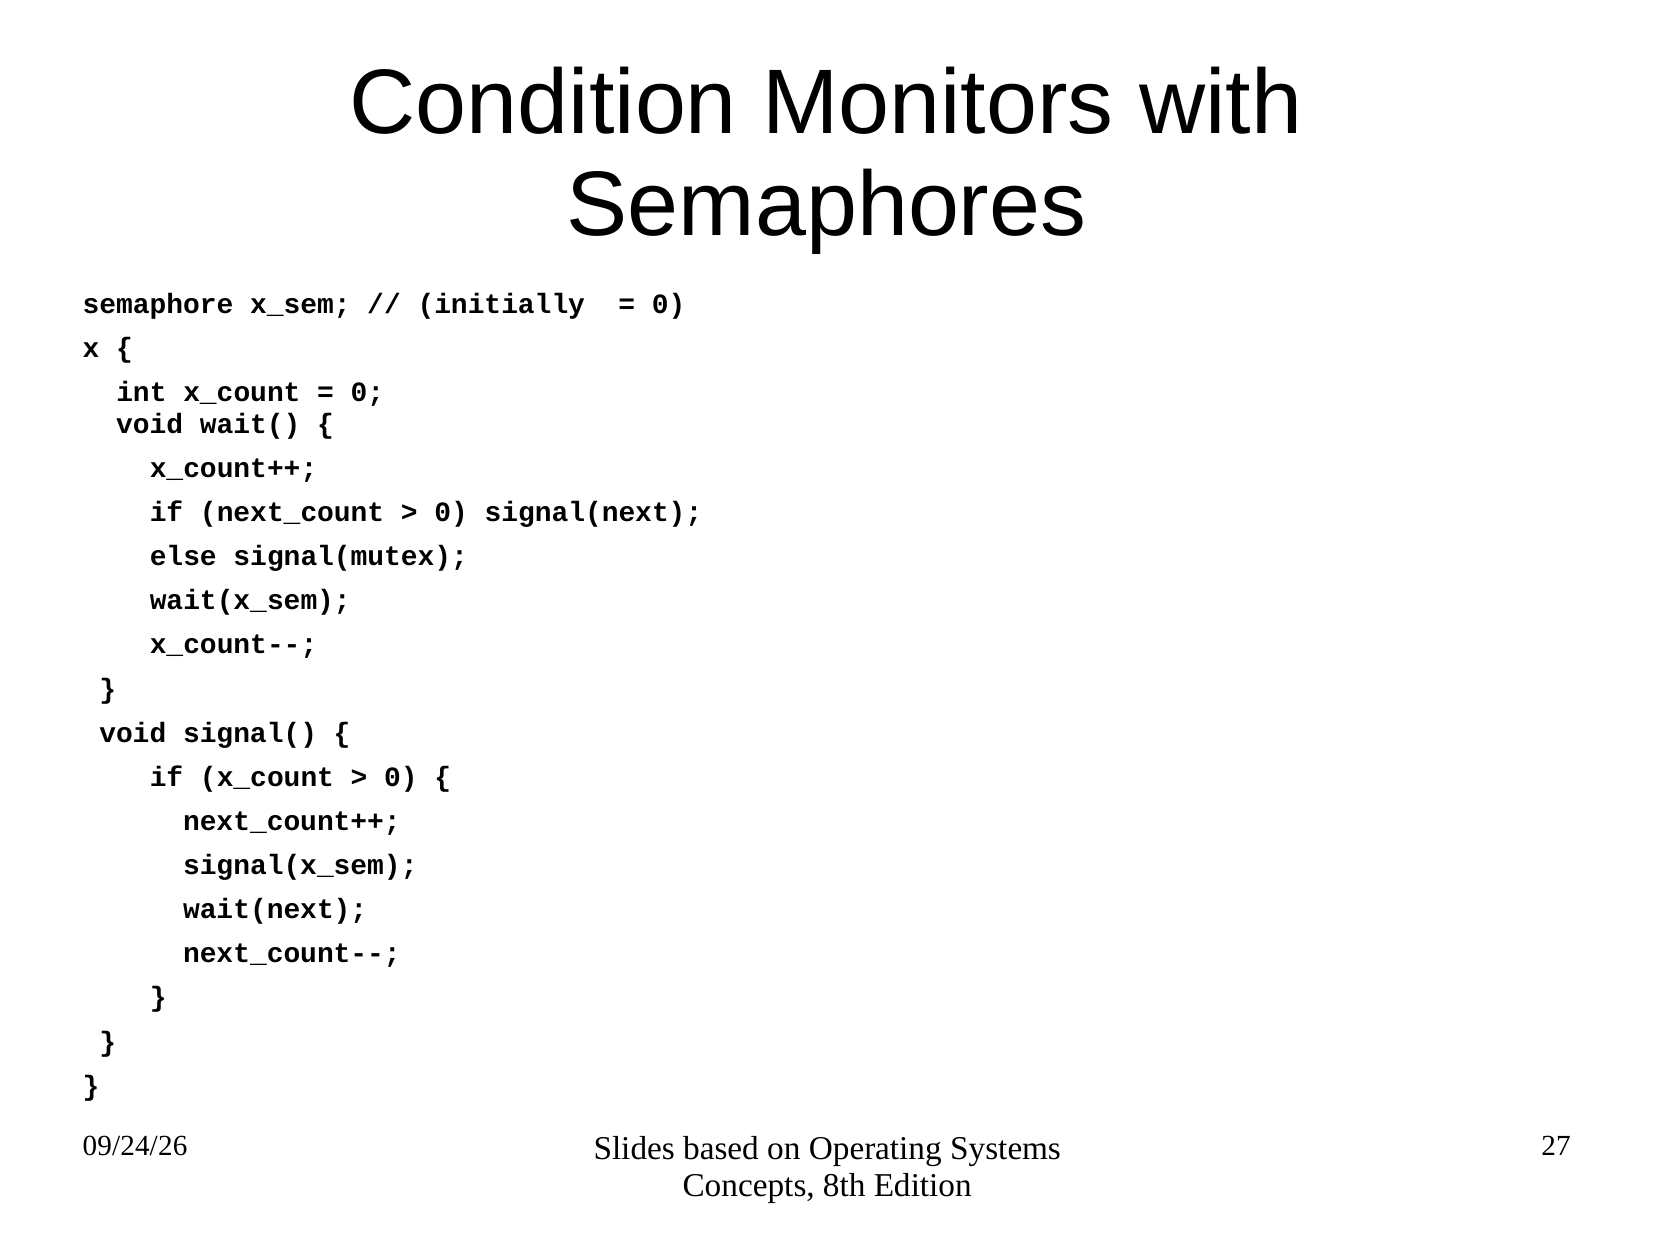

# Condition Monitors with Semaphores
semaphore x_sem; // (initially = 0)
x {
 int x_count = 0;
 void wait() {
 x_count++;
 if (next_count > 0) signal(next);
 else signal(mutex);
 wait(x_sem);
 x_count--;
 }
 void signal() {
 if (x_count > 0) {
 next_count++;
 signal(x_sem);
 wait(next);
 next_count--;
 }
 }
}
27